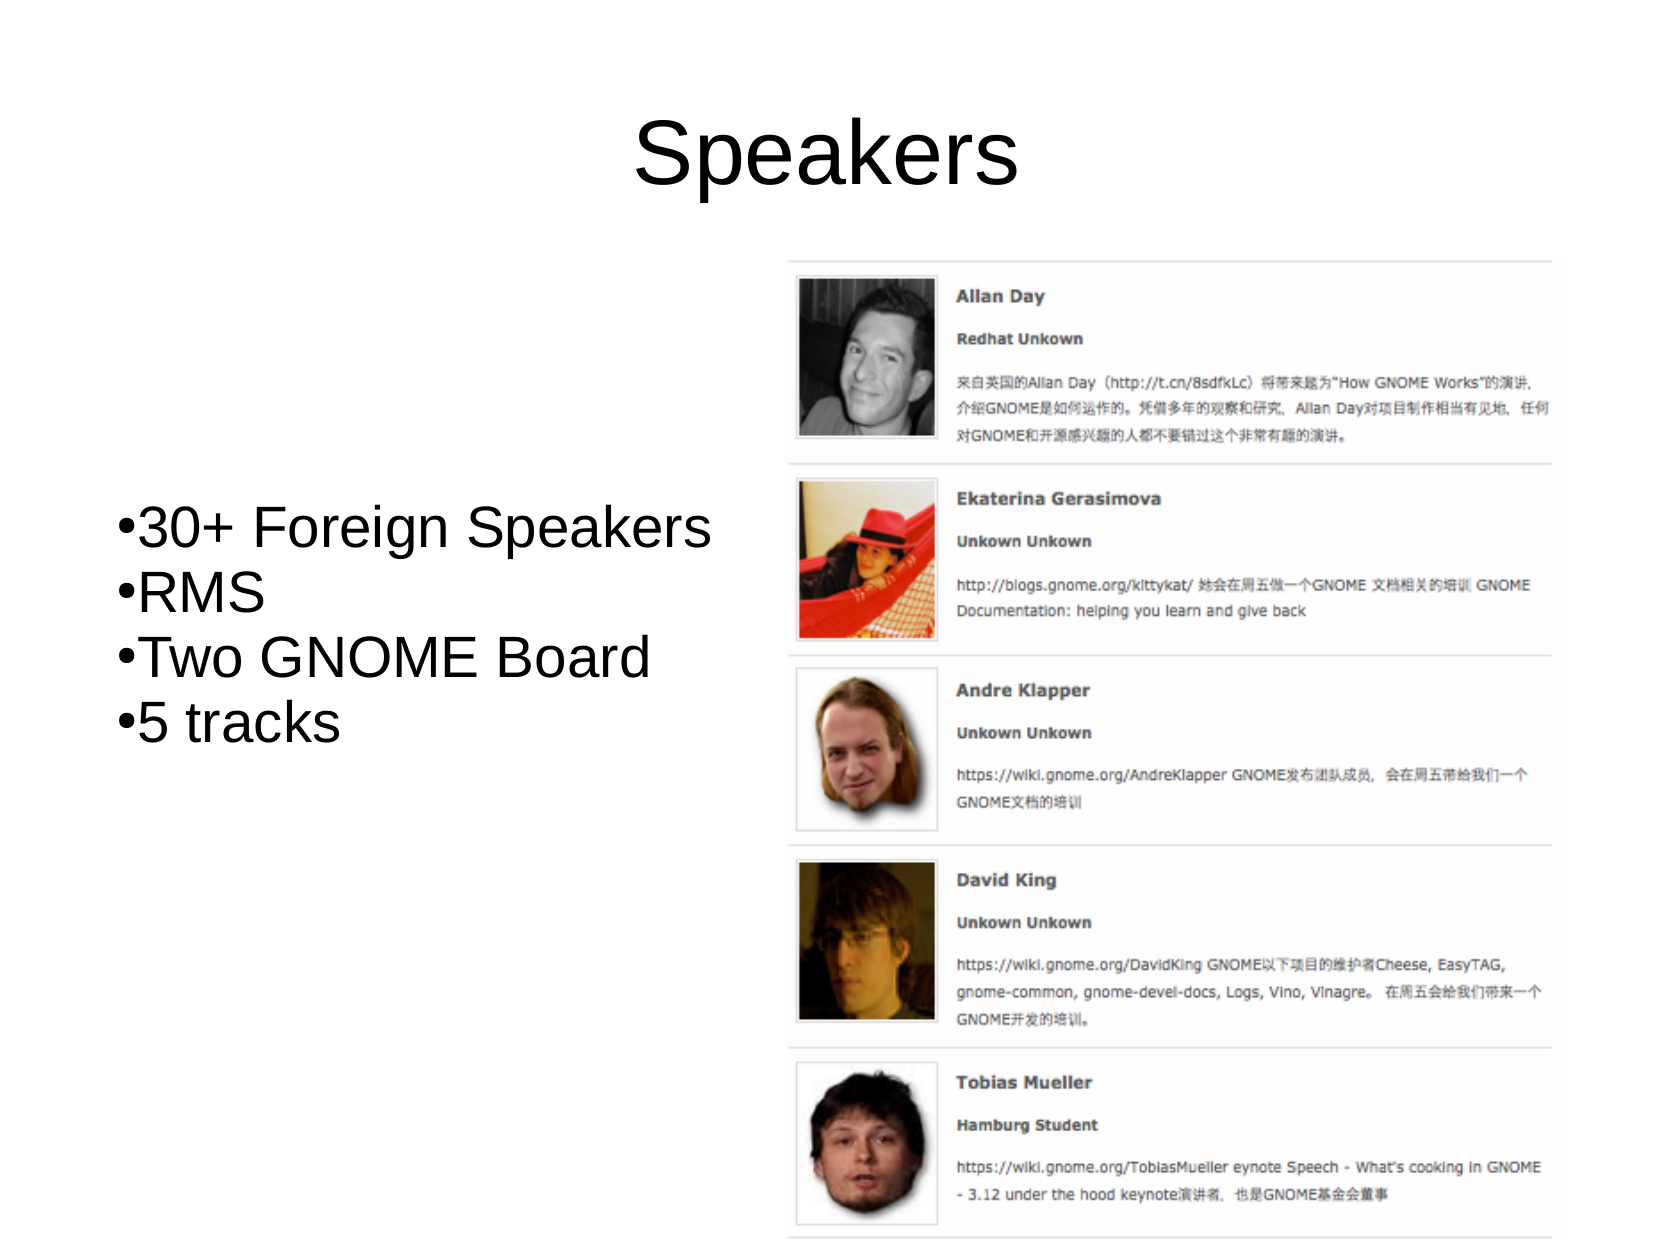

# Speakers
30+ Foreign Speakers
RMS
Two GNOME Board
5 tracks